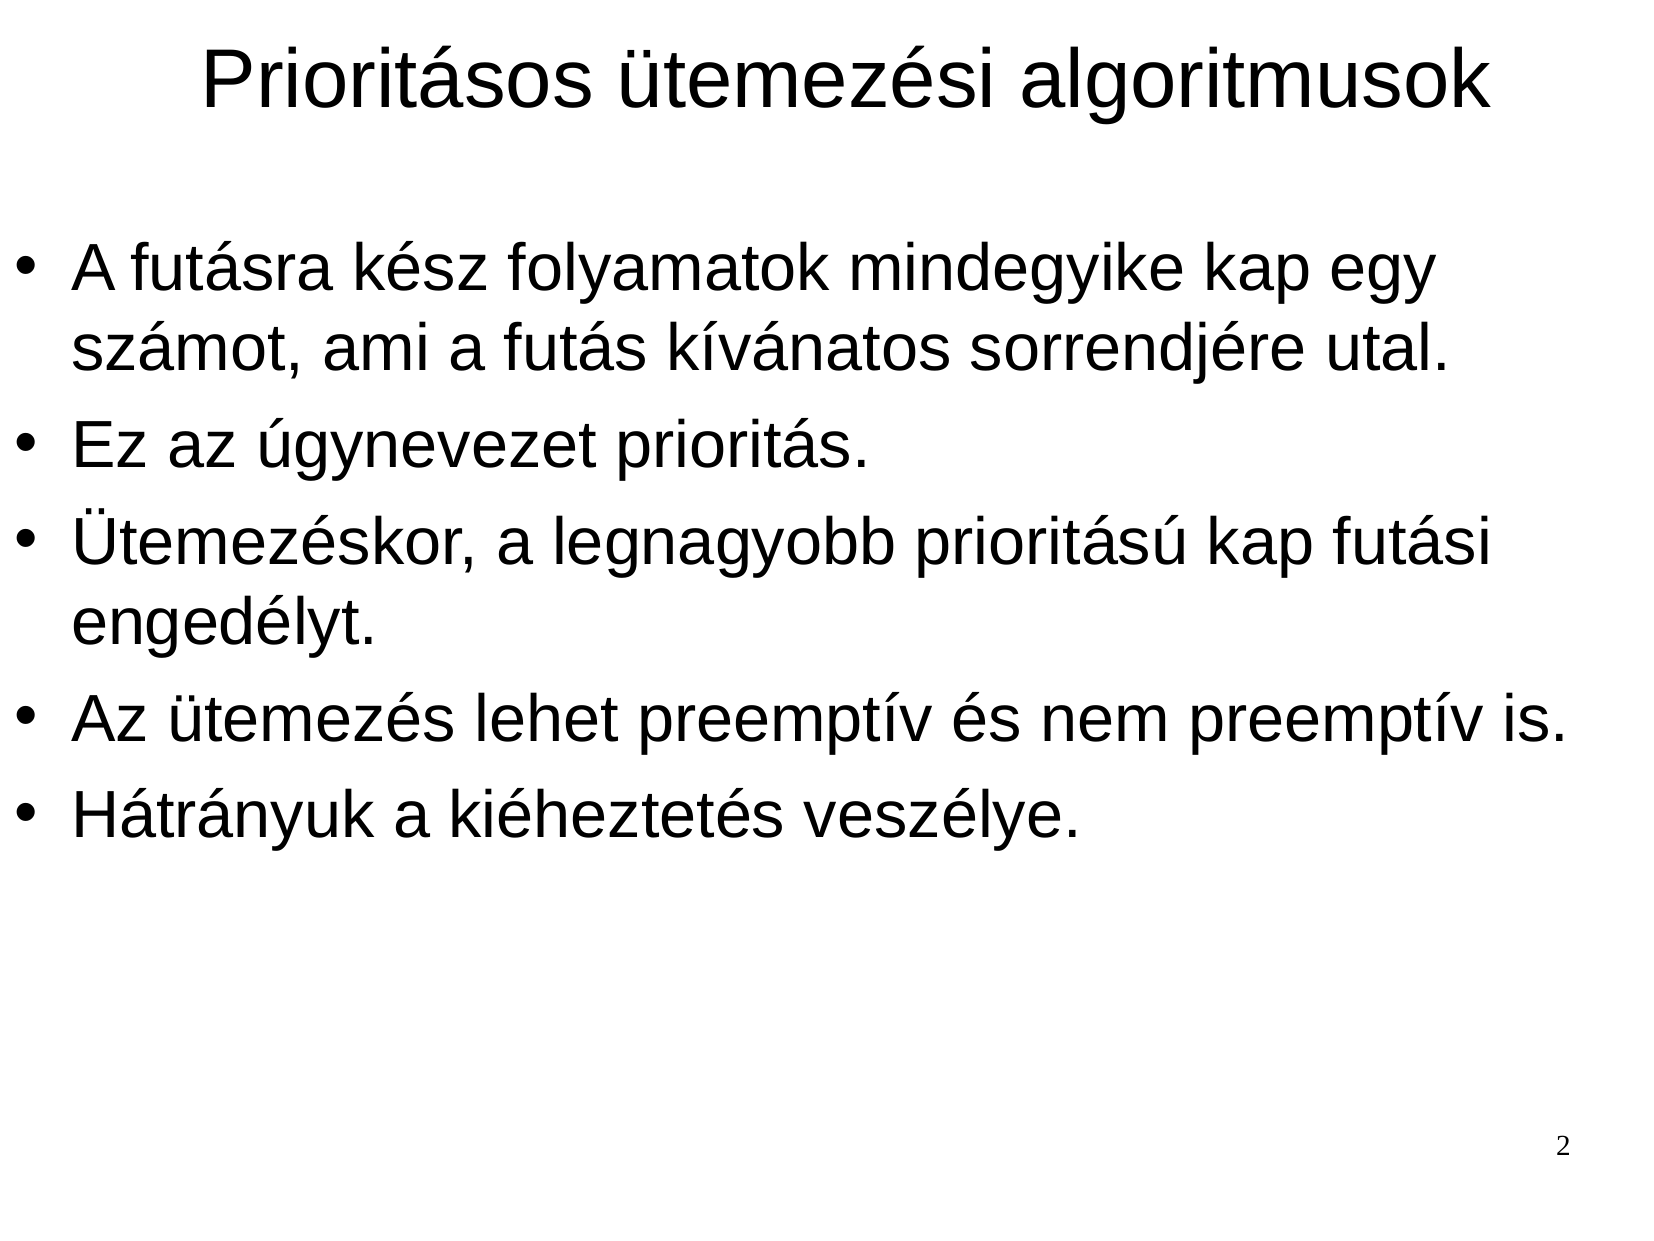

# Prioritásos ütemezési algoritmusok
A futásra kész folyamatok mindegyike kap egy számot, ami a futás kívánatos sorrendjére utal.
Ez az úgynevezet prioritás.
Ütemezéskor, a legnagyobb prioritású kap futási engedélyt.
Az ütemezés lehet preemptív és nem preemptív is.
Hátrányuk a kiéheztetés veszélye.
2